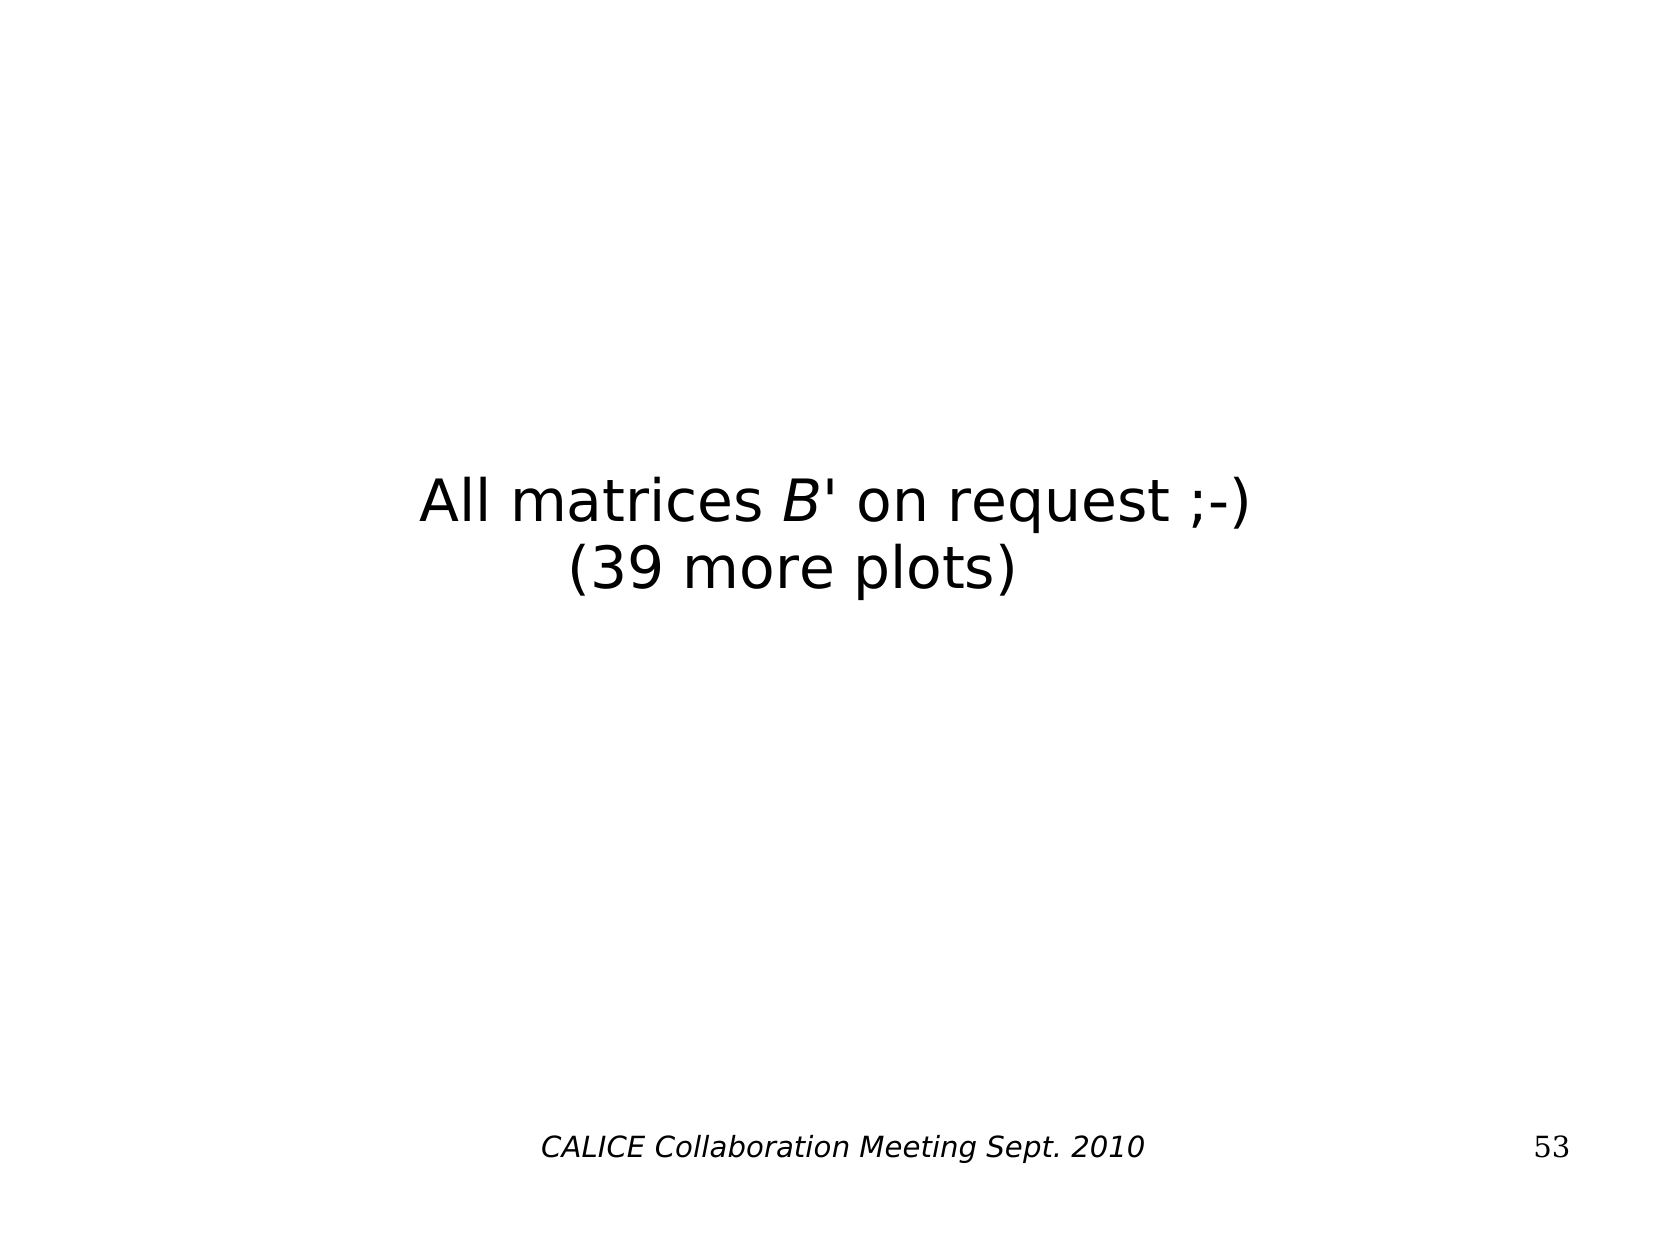

All matrices B' on request ;-)
 (39 more plots)
53